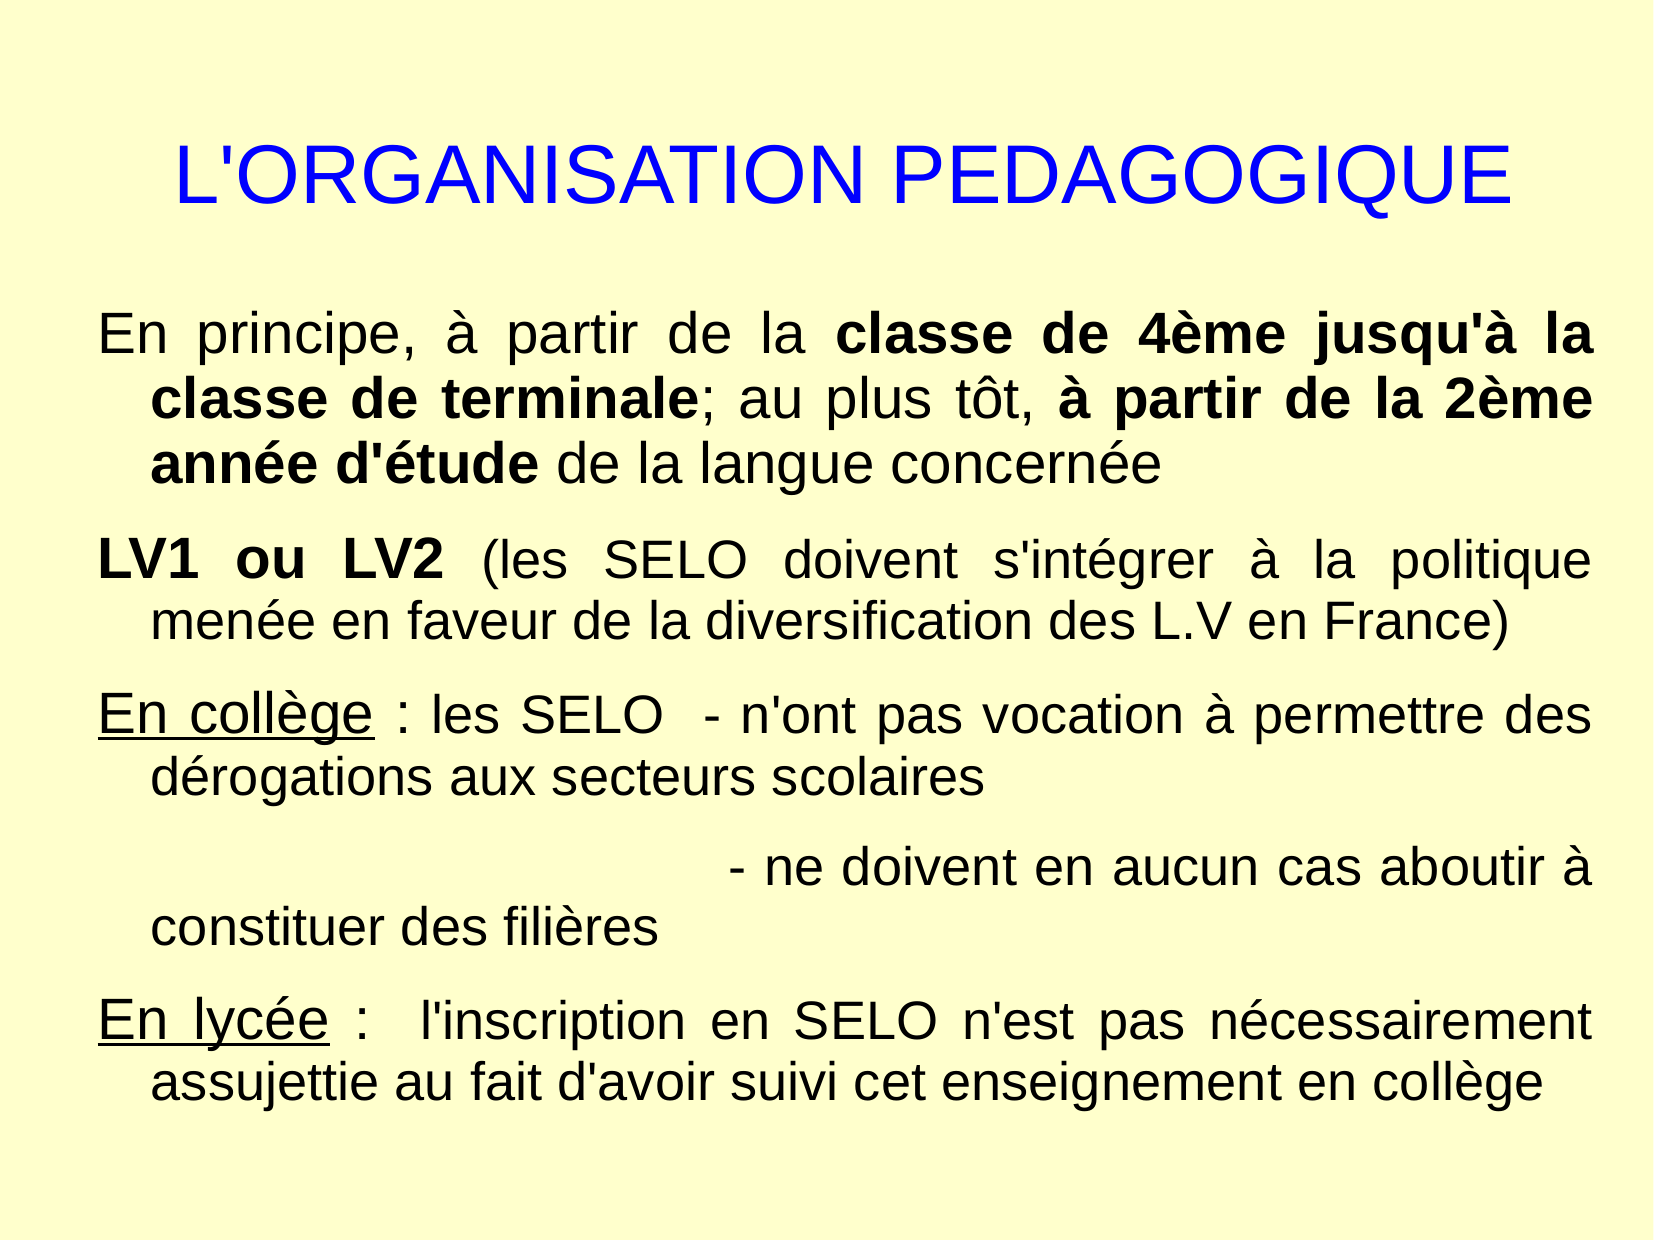

# L'ORGANISATION PEDAGOGIQUE
En principe, à partir de la classe de 4ème jusqu'à la classe de terminale; au plus tôt, à partir de la 2ème année d'étude de la langue concernée
LV1 ou LV2 (les SELO doivent s'intégrer à la politique menée en faveur de la diversification des L.V en France)
En collège : les SELO - n'ont pas vocation à permettre des dérogations aux secteurs scolaires
 - ne doivent en aucun cas aboutir à constituer des filières
En lycée : l'inscription en SELO n'est pas nécessairement assujettie au fait d'avoir suivi cet enseignement en collège